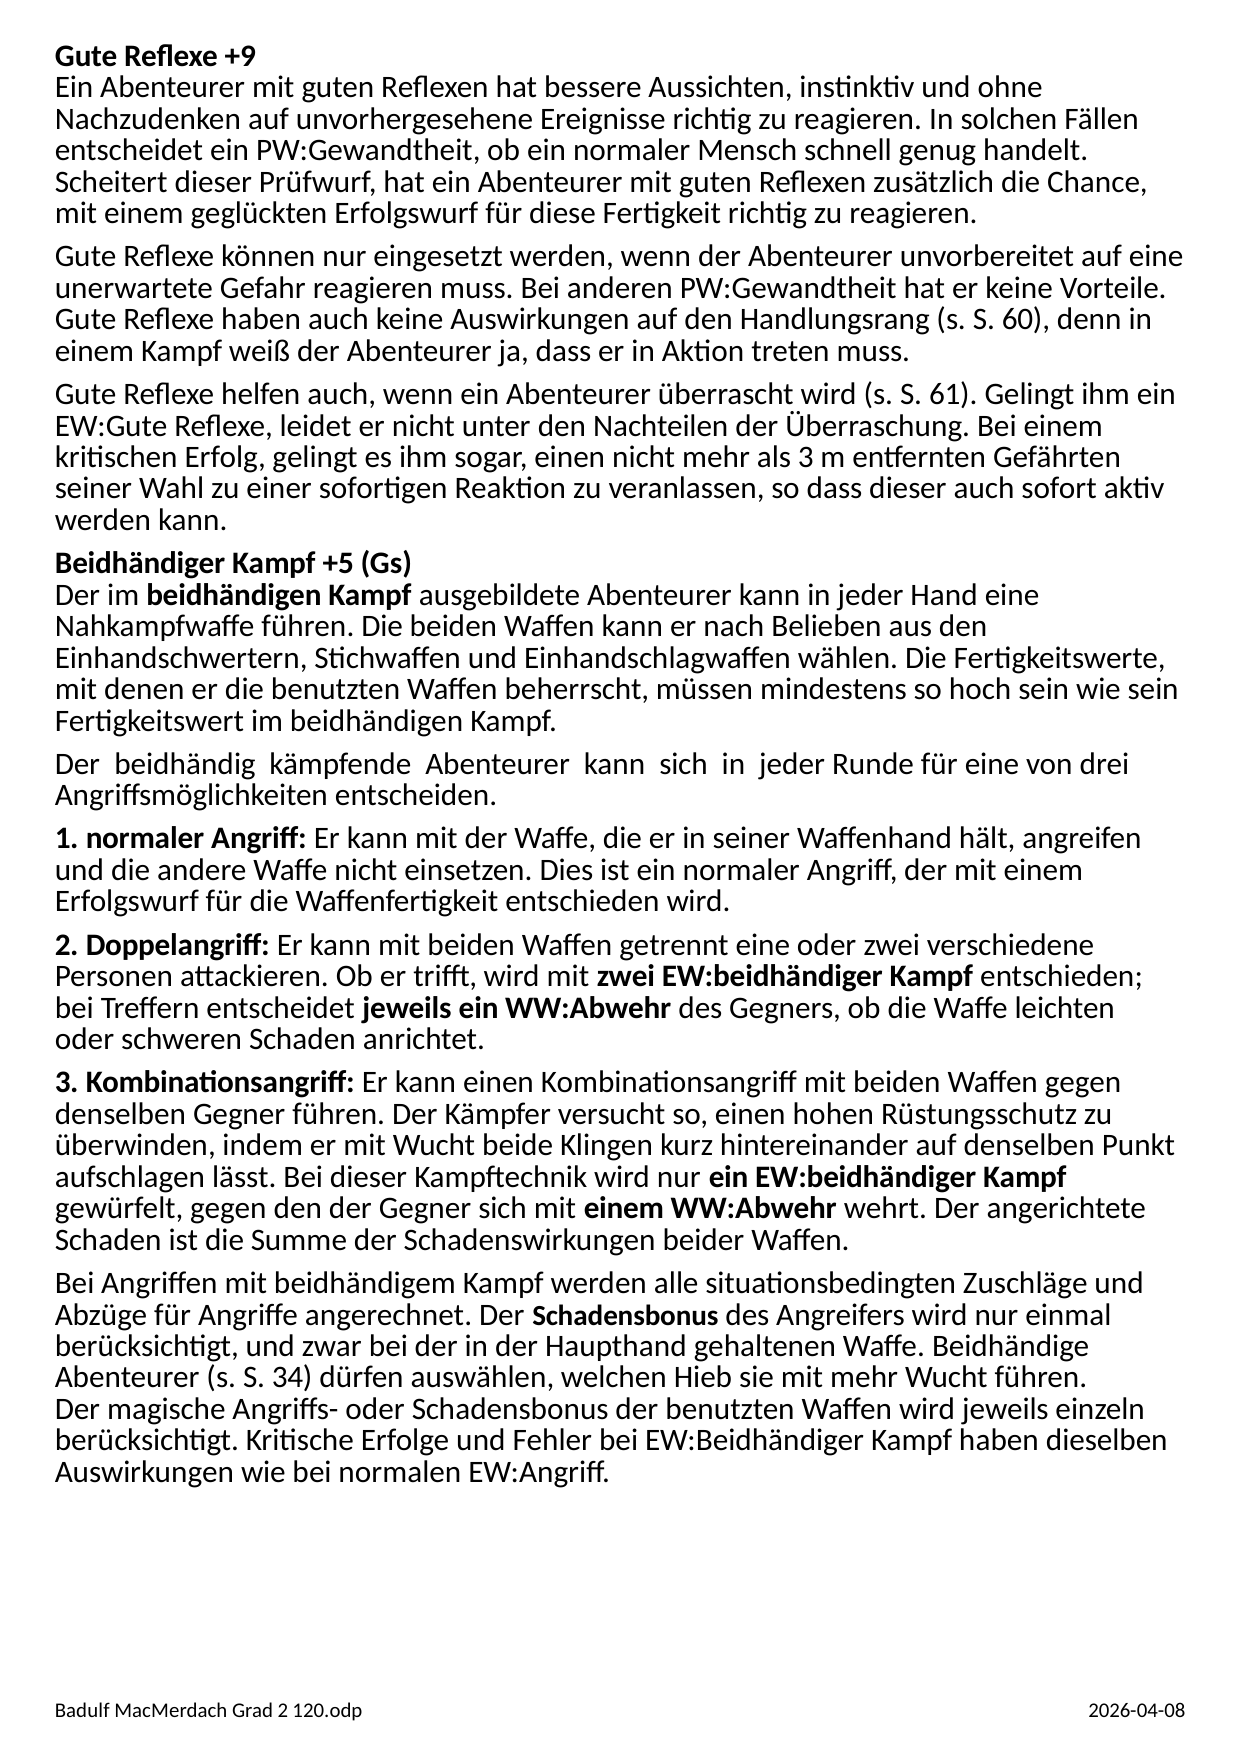

Gute Reflexe +9
Ein Abenteurer mit guten Reflexen hat bessere Aussichten, instinktiv und ohne
Nachzudenken auf unvorhergesehene Ereignisse richtig zu reagieren. In solchen Fällen
entscheidet ein PW:Gewandtheit, ob ein normaler Mensch schnell genug handelt.
Scheitert dieser Prüfwurf, hat ein Abenteurer mit guten Reflexen zusätzlich die Chance,
mit einem geglückten Erfolgswurf für diese Fertigkeit richtig zu reagieren.
Gute Reflexe können nur eingesetzt werden, wenn der Abenteurer unvorbereitet auf eine
unerwartete Gefahr reagieren muss. Bei anderen PW:Gewandtheit hat er keine Vorteile.
Gute Reflexe haben auch keine Auswirkungen auf den Handlungsrang (s. S. 60), denn in
einem Kampf weiß der Abenteurer ja, dass er in Aktion treten muss.
Gute Reflexe helfen auch, wenn ein Abenteurer überrascht wird (s. S. 61). Gelingt ihm ein
EW:Gute Reflexe, leidet er nicht unter den Nachteilen der Überraschung. Bei einem
kritischen Erfolg, gelingt es ihm sogar, einen nicht mehr als 3 m entfernten Gefährten
seiner Wahl zu einer sofortigen Reaktion zu veranlassen, so dass dieser auch sofort aktiv
werden kann.
Beidhändiger Kampf +5 (Gs)
Der im beidhändigen Kampf ausgebildete Abenteurer kann in jeder Hand eine
Nahkampfwaffe führen. Die beiden Waffen kann er nach Belieben aus den
Einhandschwertern, Stichwaffen und Einhandschlagwaffen wählen. Die Fertigkeitswerte,
mit denen er die benutzten Waffen beherrscht, müssen mindestens so hoch sein wie sein
Fertigkeitswert im beidhändigen Kampf.
Der beidhändig kämpfende Abenteurer kann sich in jeder Runde für eine von drei
Angriffsmöglichkeiten entscheiden.
1. normaler Angriff: Er kann mit der Waffe, die er in seiner Waffenhand hält, angreifen
und die andere Waffe nicht einsetzen. Dies ist ein normaler Angriff, der mit einem
Erfolgswurf für die Waffenfertigkeit entschieden wird.
2. Doppelangriff: Er kann mit beiden Waffen getrennt eine oder zwei verschiedene
Personen attackieren. Ob er trifft, wird mit zwei EW:beidhändiger Kampf entschieden;
bei Treffern entscheidet jeweils ein WW:Abwehr des Gegners, ob die Waffe leichten
oder schweren Schaden anrichtet.
3. Kombinationsangriff: Er kann einen Kombinationsangriff mit beiden Waffen gegen
denselben Gegner führen. Der Kämpfer versucht so, einen hohen Rüstungsschutz zu
überwinden, indem er mit Wucht beide Klingen kurz hintereinander auf denselben Punkt
aufschlagen lässt. Bei dieser Kampftechnik wird nur ein EW:beidhändiger Kampf
gewürfelt, gegen den der Gegner sich mit einem WW:Abwehr wehrt. Der angerichtete
Schaden ist die Summe der Schadenswirkungen beider Waffen.
Bei Angriffen mit beidhändigem Kampf werden alle situationsbedingten Zuschläge und
Abzüge für Angriffe angerechnet. Der Schadensbonus des Angreifers wird nur einmal
berücksichtigt, und zwar bei der in der Haupthand gehaltenen Waffe. Beidhändige
Abenteurer (s. S. 34) dürfen auswählen, welchen Hieb sie mit mehr Wucht führen.
Der magische Angriffs- oder Schadensbonus der benutzten Waffen wird jeweils einzeln
berücksichtigt. Kritische Erfolge und Fehler bei EW:Beidhändiger Kampf haben dieselben
Auswirkungen wie bei normalen EW:Angriff.
Badulf MacMerdach Grad 2 120.odp										2026-04-08